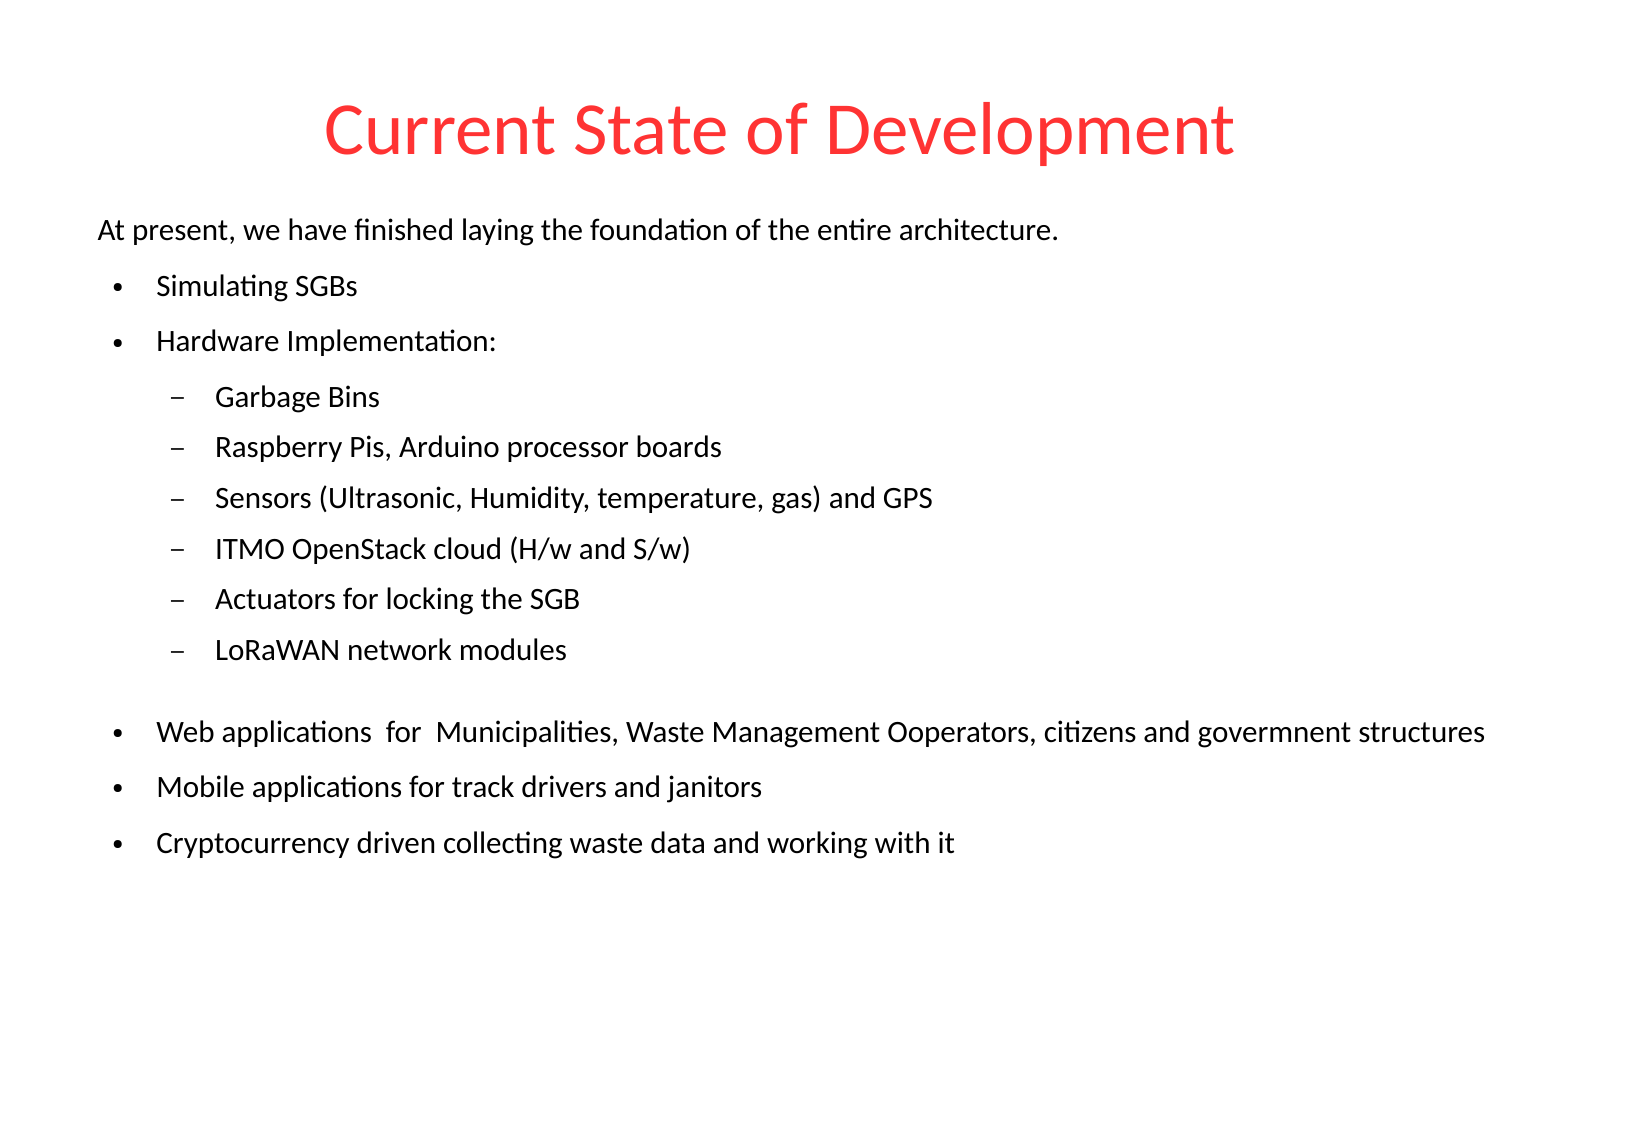

# Current State of Development
At present, we have finished laying the foundation of the entire architecture.
Simulating SGBs
Hardware Implementation:
Garbage Bins
Raspberry Pis, Arduino processor boards
Sensors (Ultrasonic, Humidity, temperature, gas) and GPS
ITMO OpenStack cloud (H/w and S/w)
Actuators for locking the SGB
LoRaWAN network modules
Web applications for Municipalities, Waste Management Ooperators, citizens and govermnent structures
Mobile applications for track drivers and janitors
Cryptocurrency driven collecting waste data and working with it